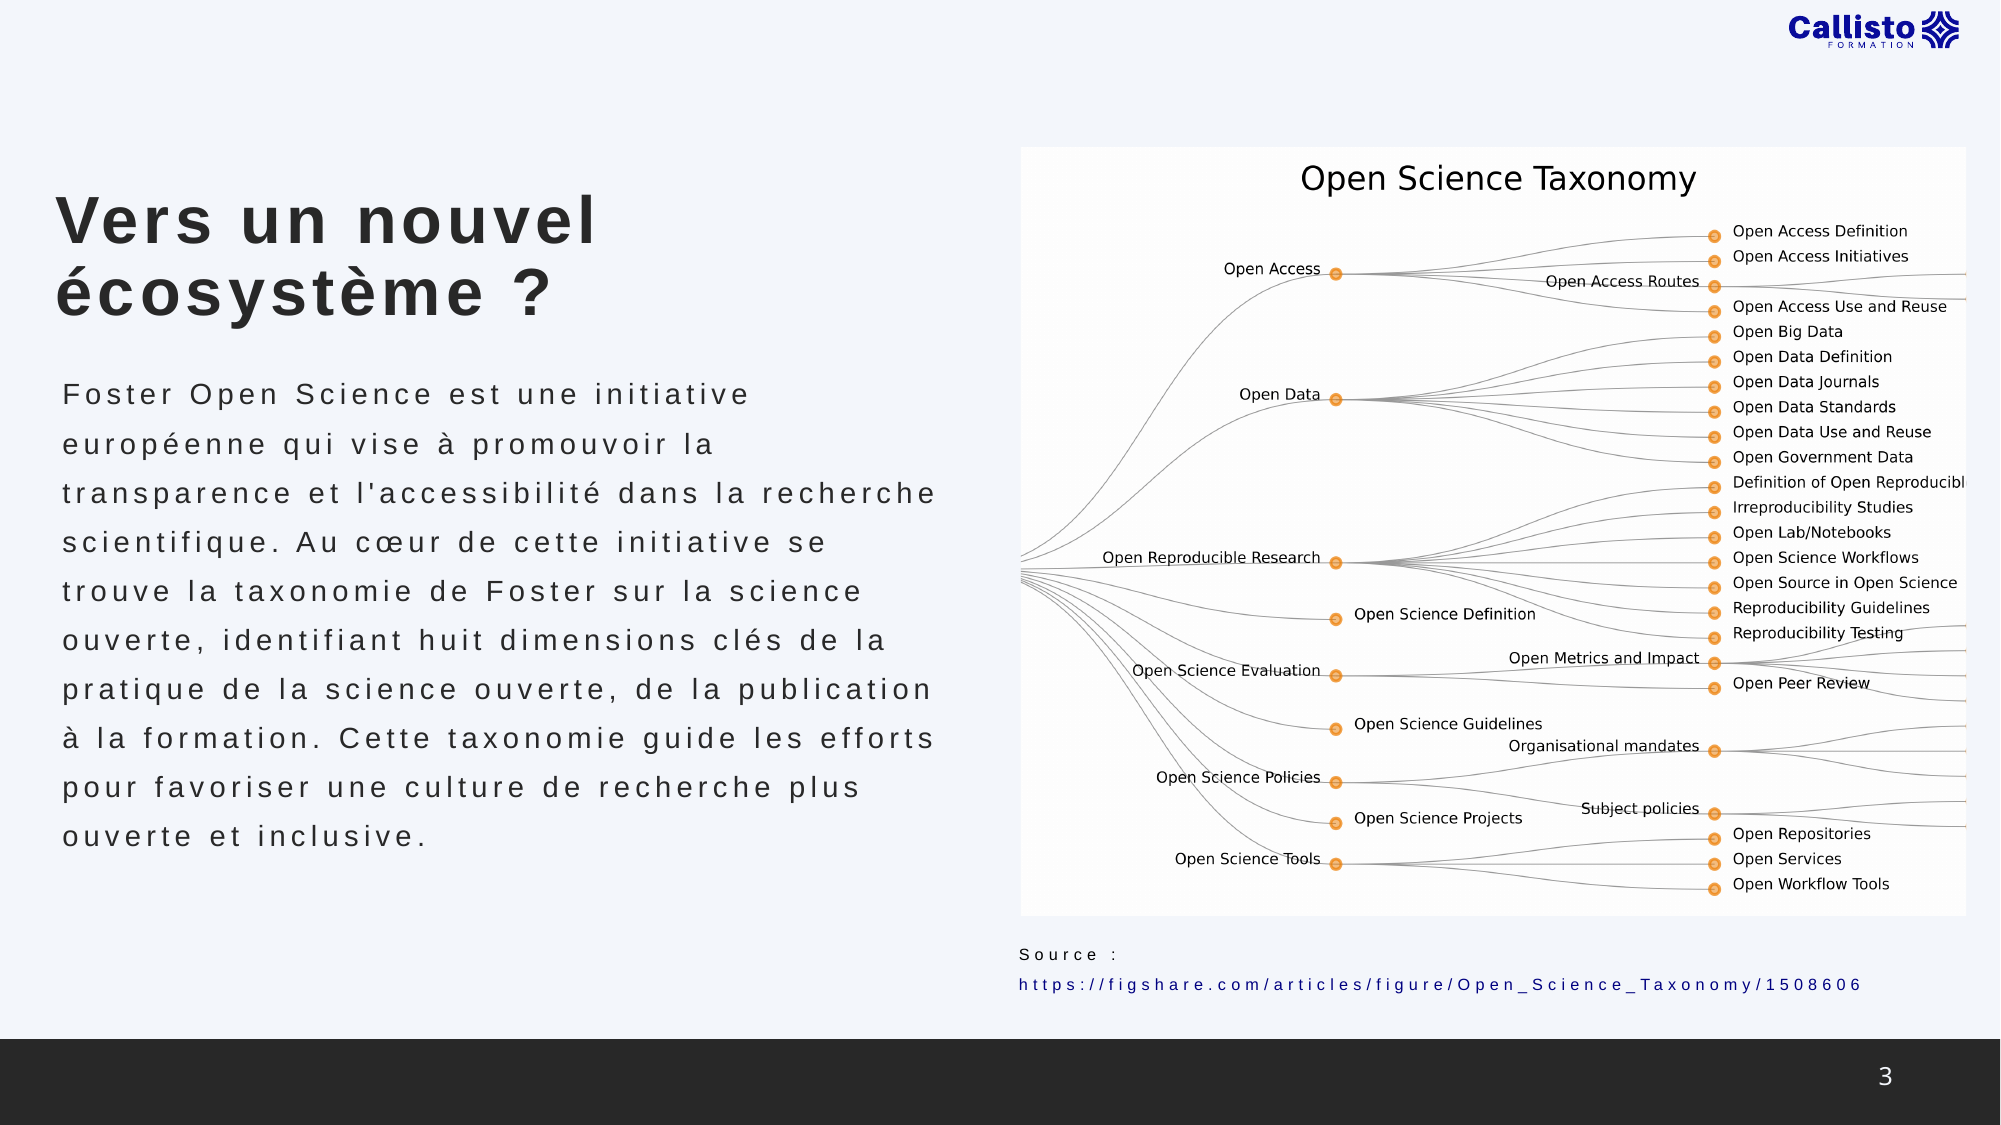

# Vers un nouvel écosystème ?
Foster Open Science est une initiative européenne qui vise à promouvoir la transparence et l'accessibilité dans la recherche scientifique. Au cœur de cette initiative se trouve la taxonomie de Foster sur la science ouverte, identifiant huit dimensions clés de la pratique de la science ouverte, de la publication à la formation. Cette taxonomie guide les efforts pour favoriser une culture de recherche plus ouverte et inclusive.
Source : https://figshare.com/articles/figure/Open_Science_Taxonomy/1508606